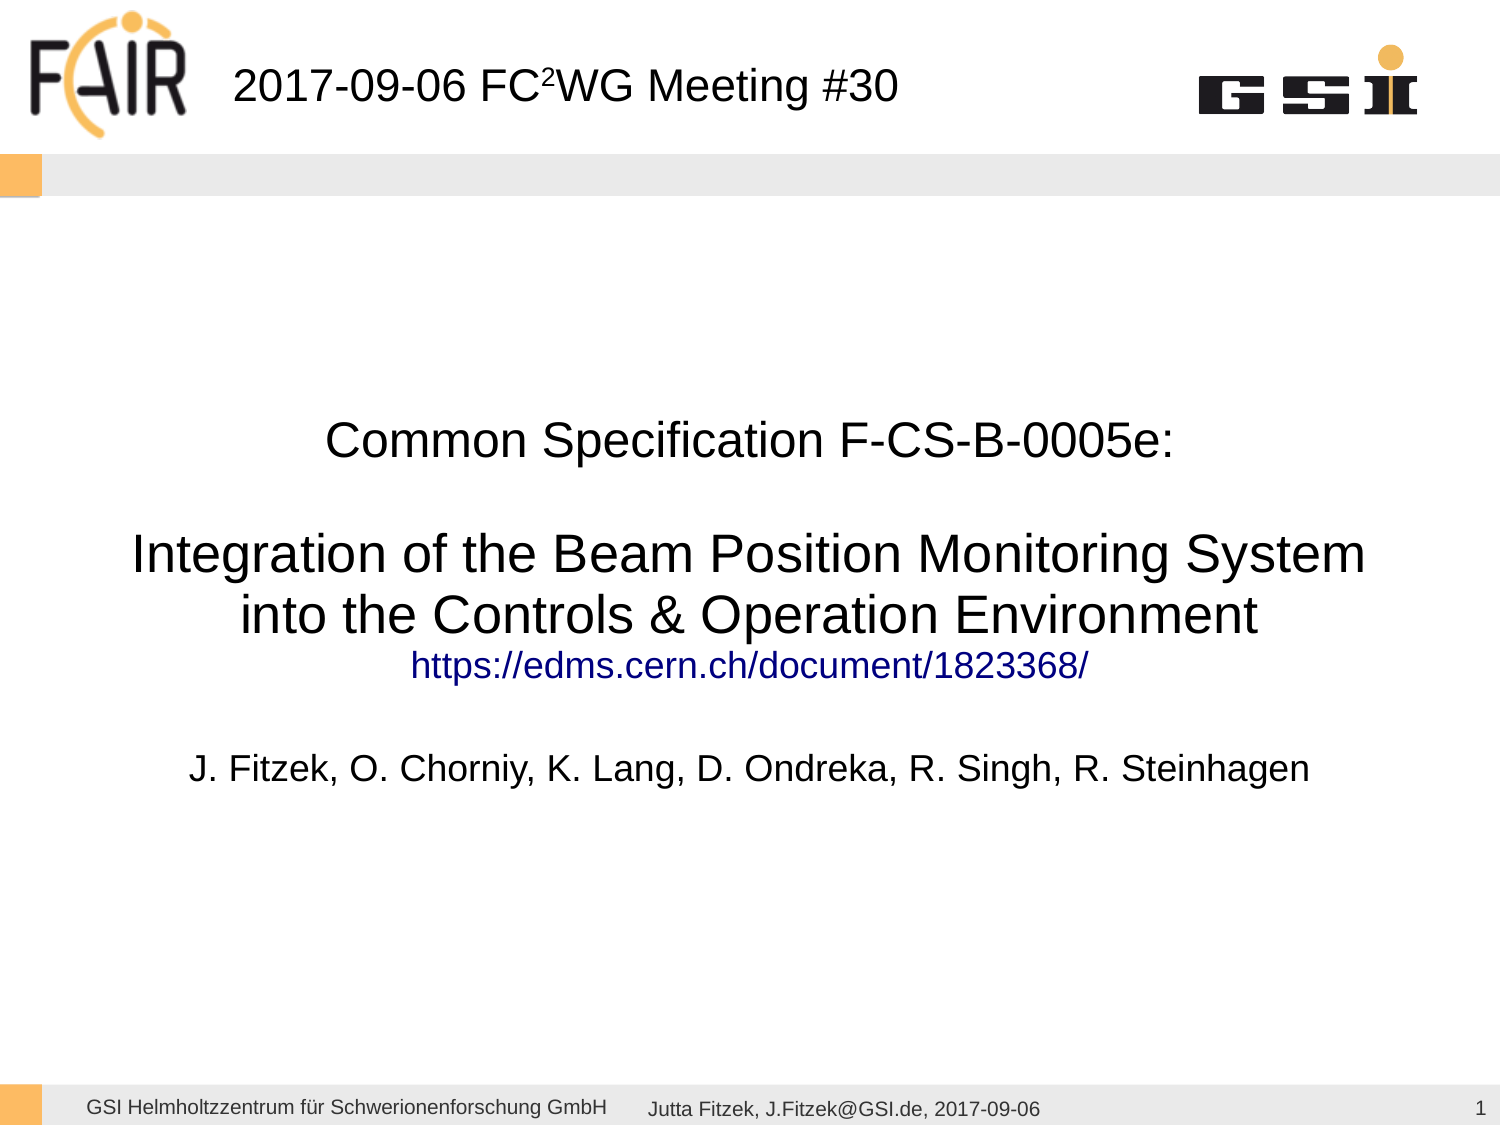

2017-09-06 FC2WG Meeting #30
# Common Specification F-CS-B-0005e:
Integration of the Beam Position Monitoring System
into the Controls & Operation Environment
https://edms.cern.ch/document/1823368/
J. Fitzek, O. Chorniy, K. Lang, D. Ondreka, R. Singh, R. Steinhagen